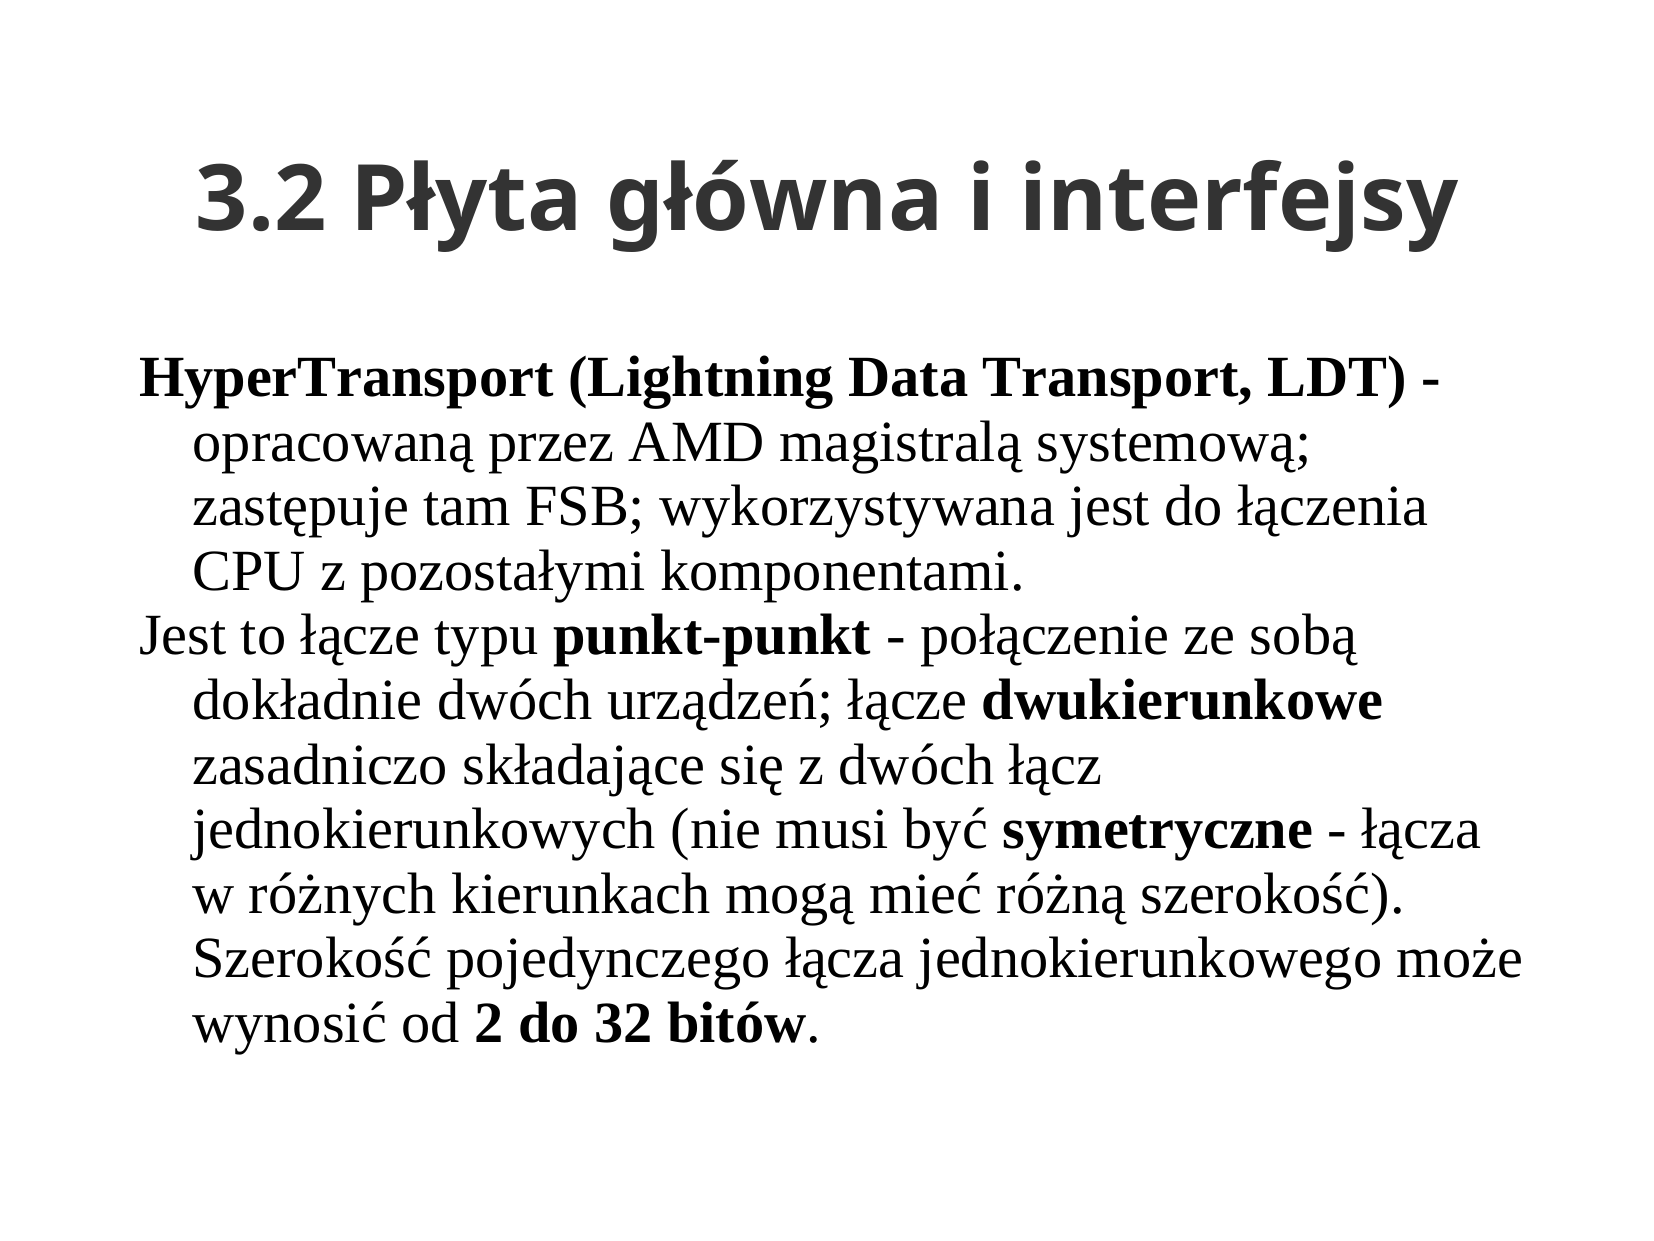

# 3.2 Płyta główna i interfejsy
HyperTransport (Lightning Data Transport, LDT) - opracowaną przez AMD magistralą systemową; zastępuje tam FSB; wykorzystywana jest do łączenia CPU z pozostałymi komponentami.
Jest to łącze typu punkt-punkt - połączenie ze sobą dokładnie dwóch urządzeń; łącze dwukierunkowe zasadniczo składające się z dwóch łącz jednokierunkowych (nie musi być symetryczne - łącza w różnych kierunkach mogą mieć różną szerokość). Szerokość pojedynczego łącza jednokierunkowego może wynosić od 2 do 32 bitów.